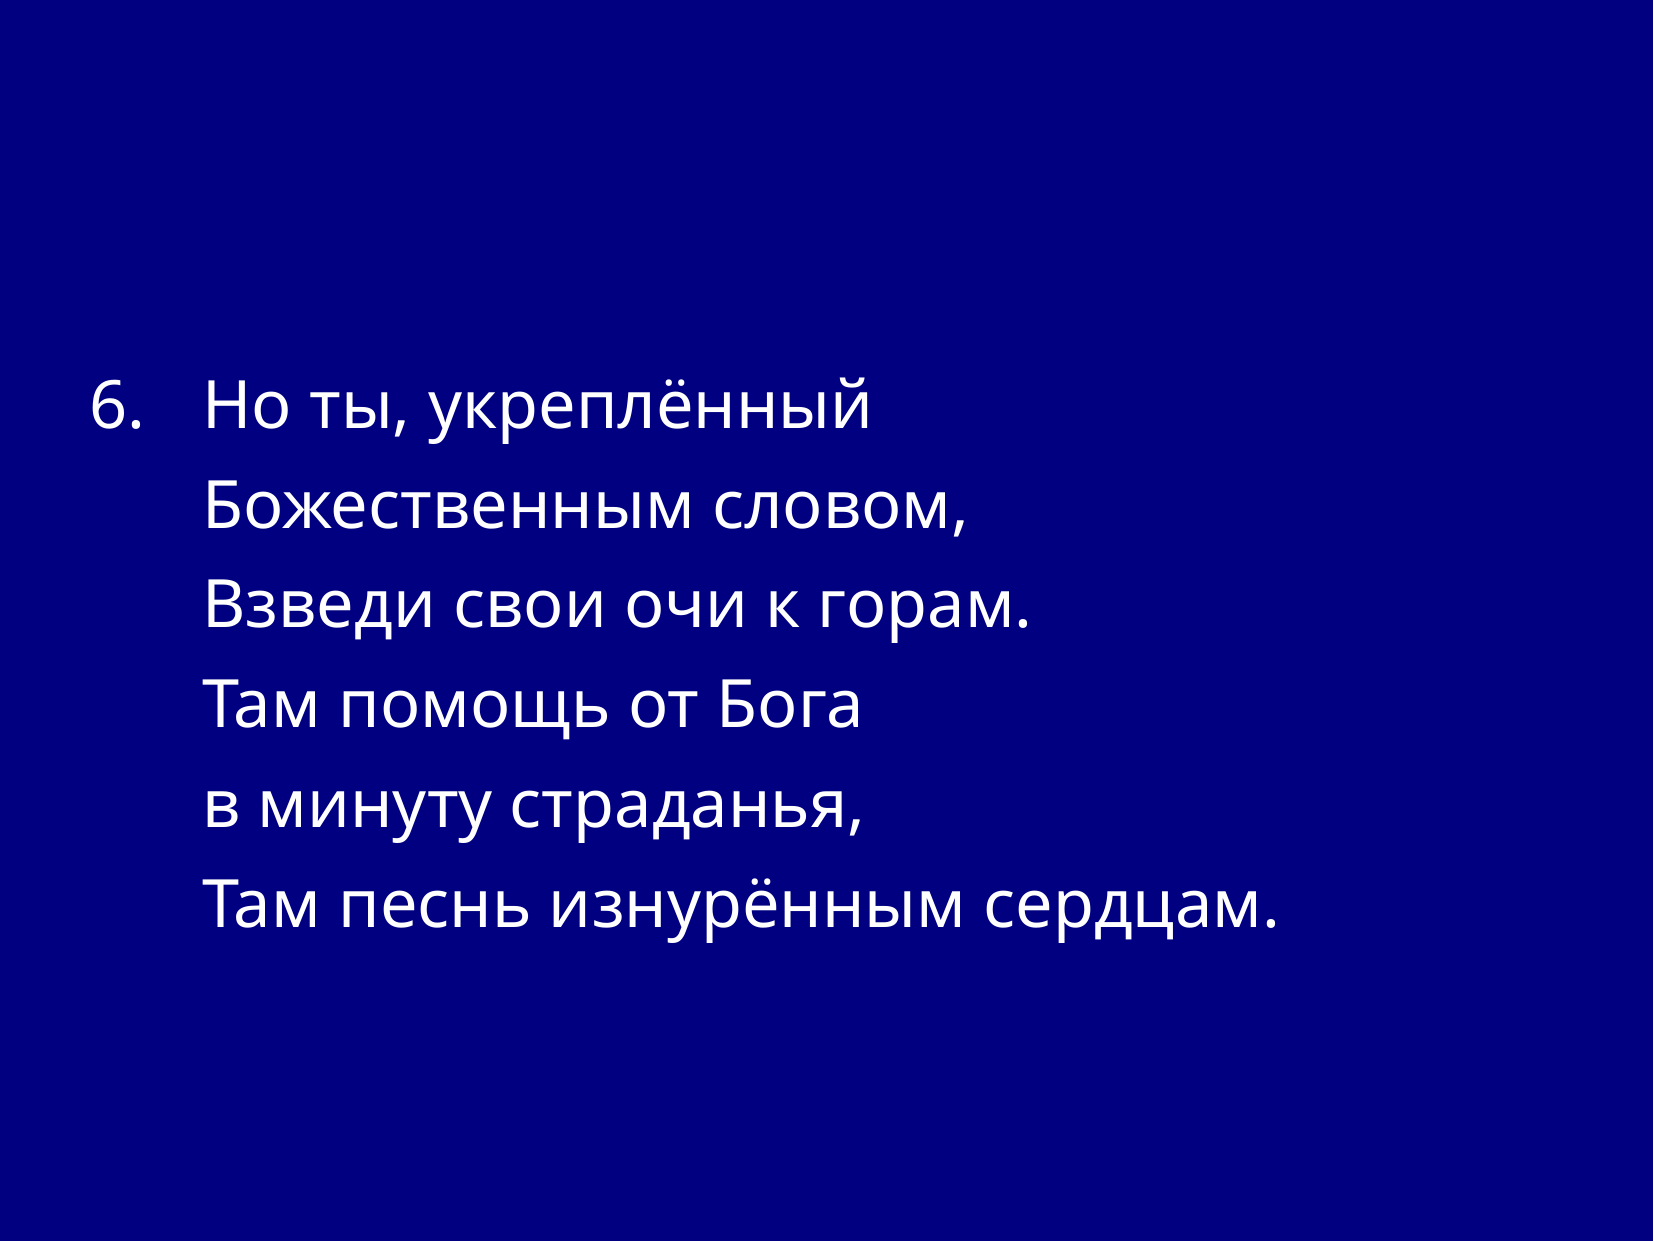

6.	Но ты, укреплённый
	Божественным словом,
	Взведи свои очи к горам.
	Там помощь от Бога
	в минуту страданья,
	Там песнь изнурённым сердцам.